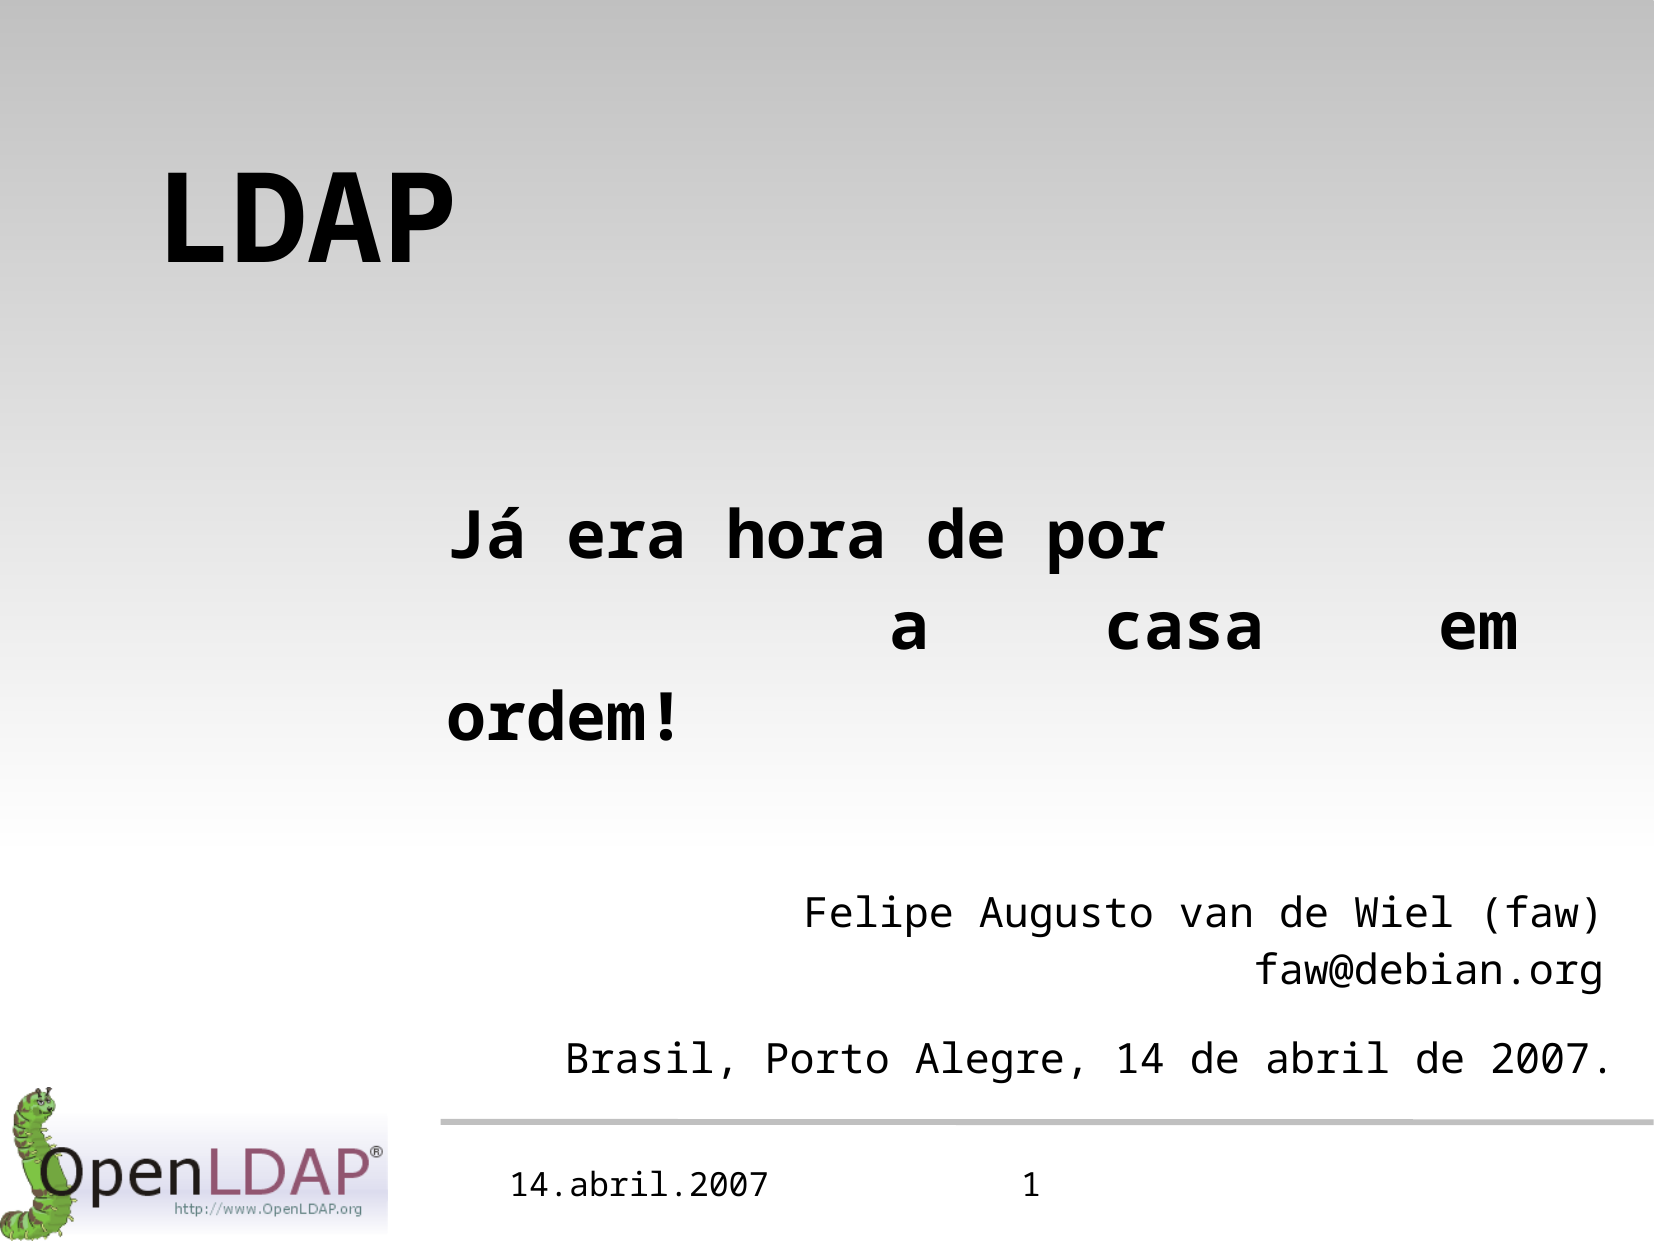

LDAP
Já era hora de por
						a casa em ordem!
Felipe Augusto van de Wiel (faw)
faw@debian.org
Brasil, Porto Alegre, 14 de abril de 2007.